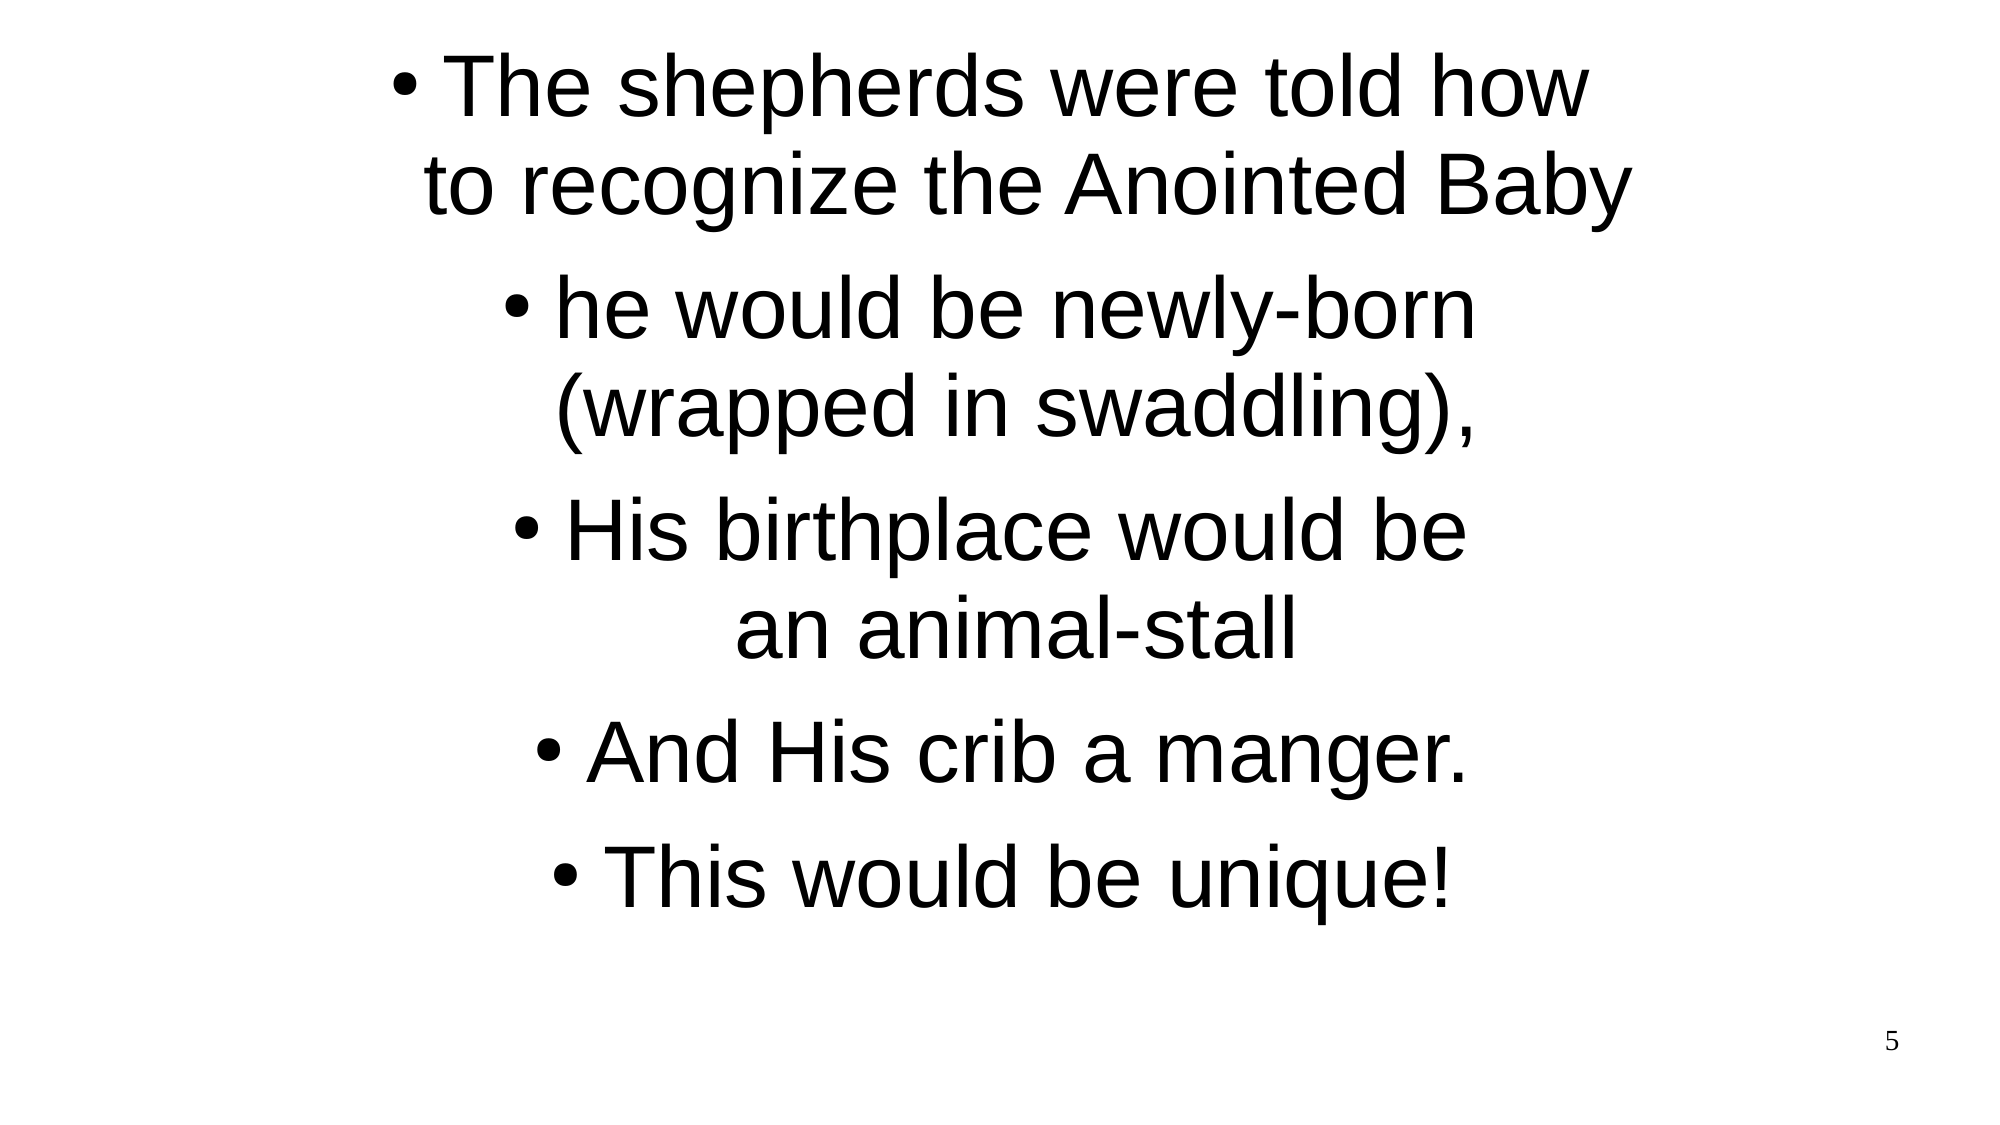

# The shepherds were told how to recognize the Anointed Baby
he would be newly-born
(wrapped in swaddling),
His birthplace would be
an animal-stall
And His crib a manger.
This would be unique!
5